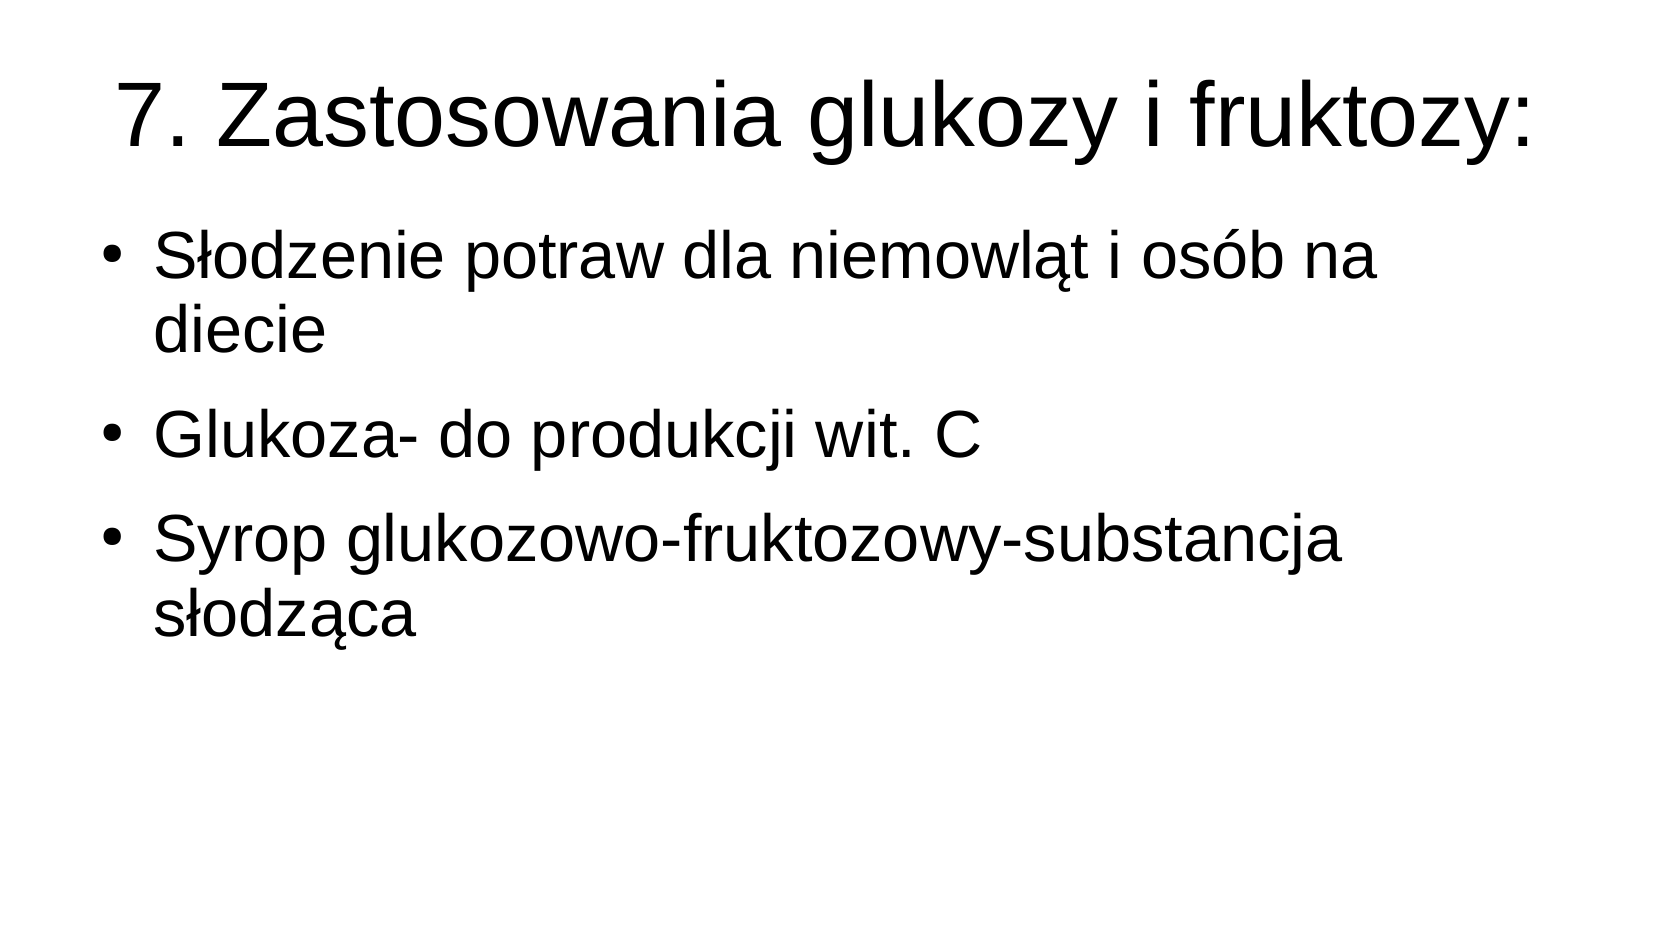

# 7. Zastosowania glukozy i fruktozy:
Słodzenie potraw dla niemowląt i osób na diecie
Glukoza- do produkcji wit. C
Syrop glukozowo-fruktozowy-substancja słodząca